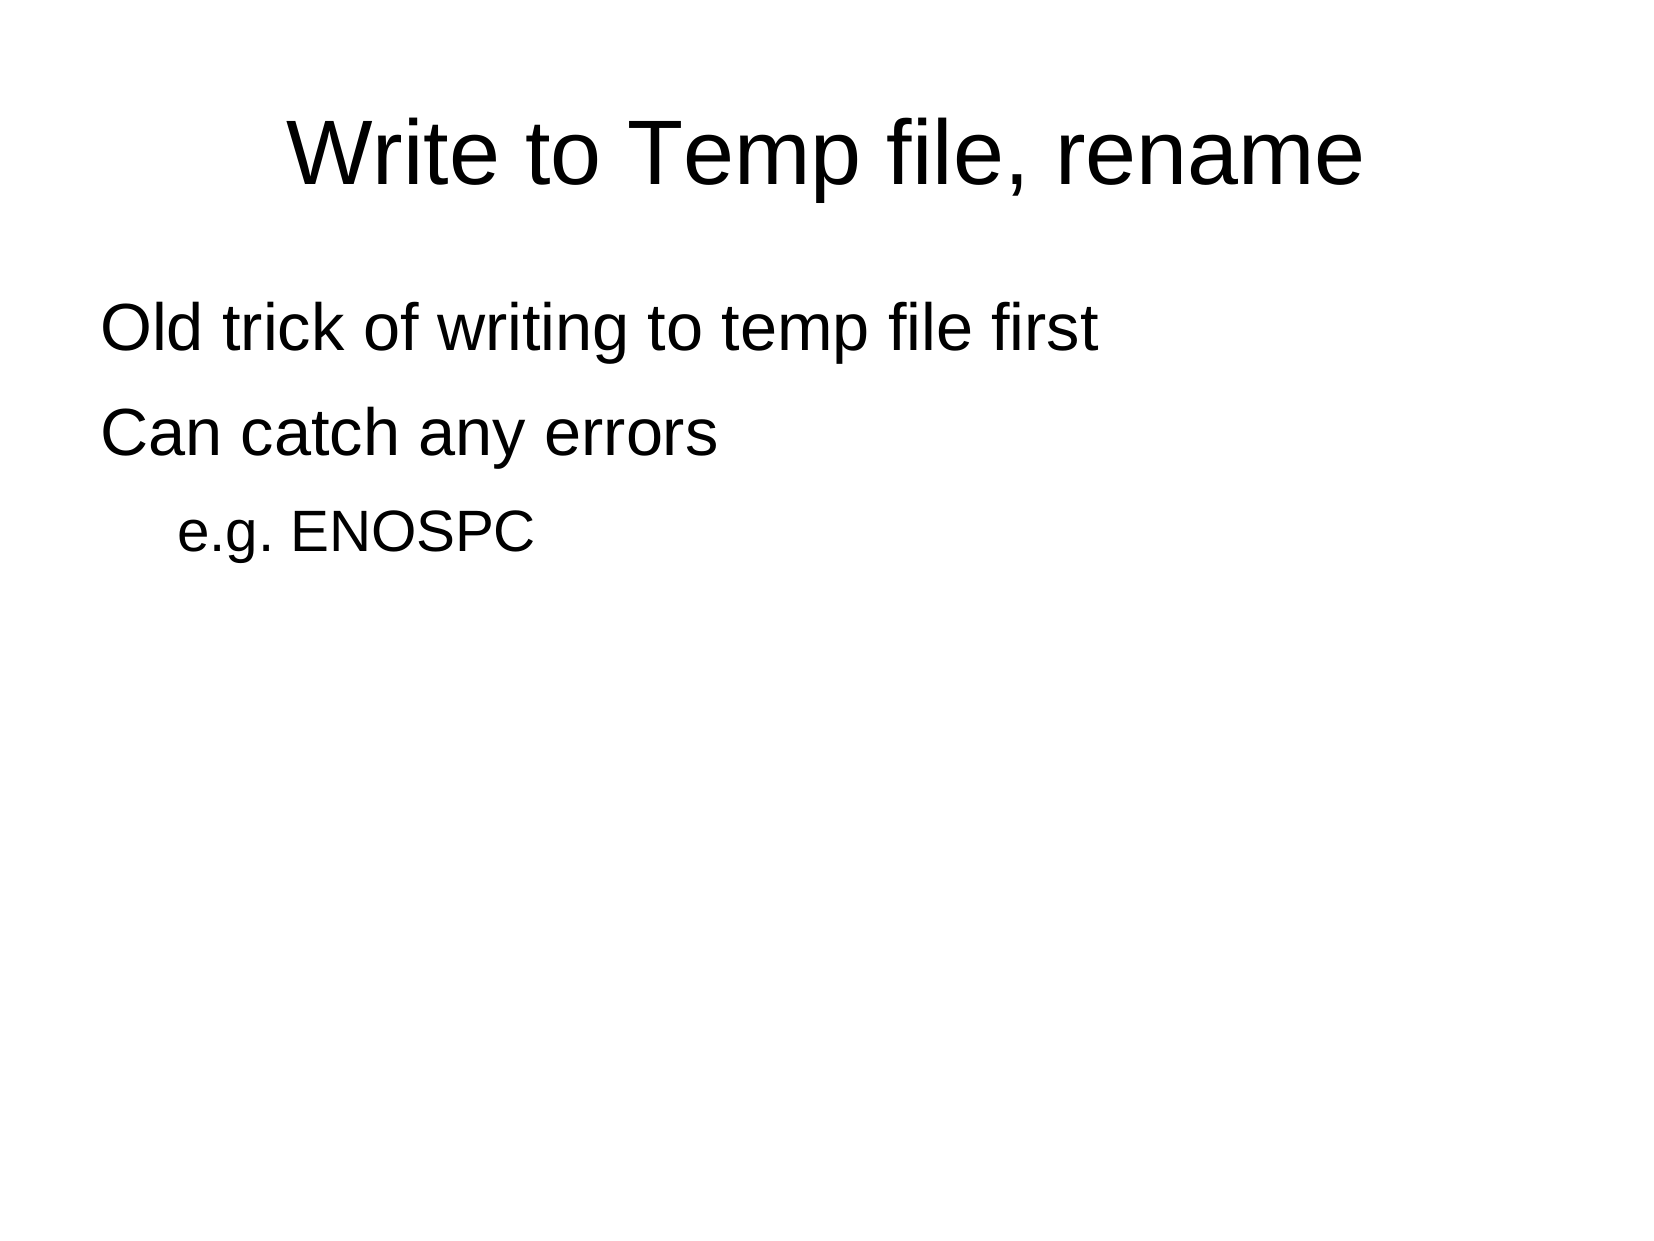

# Write to Temp file, rename
Old trick of writing to temp file first
Can catch any errors
e.g. ENOSPC